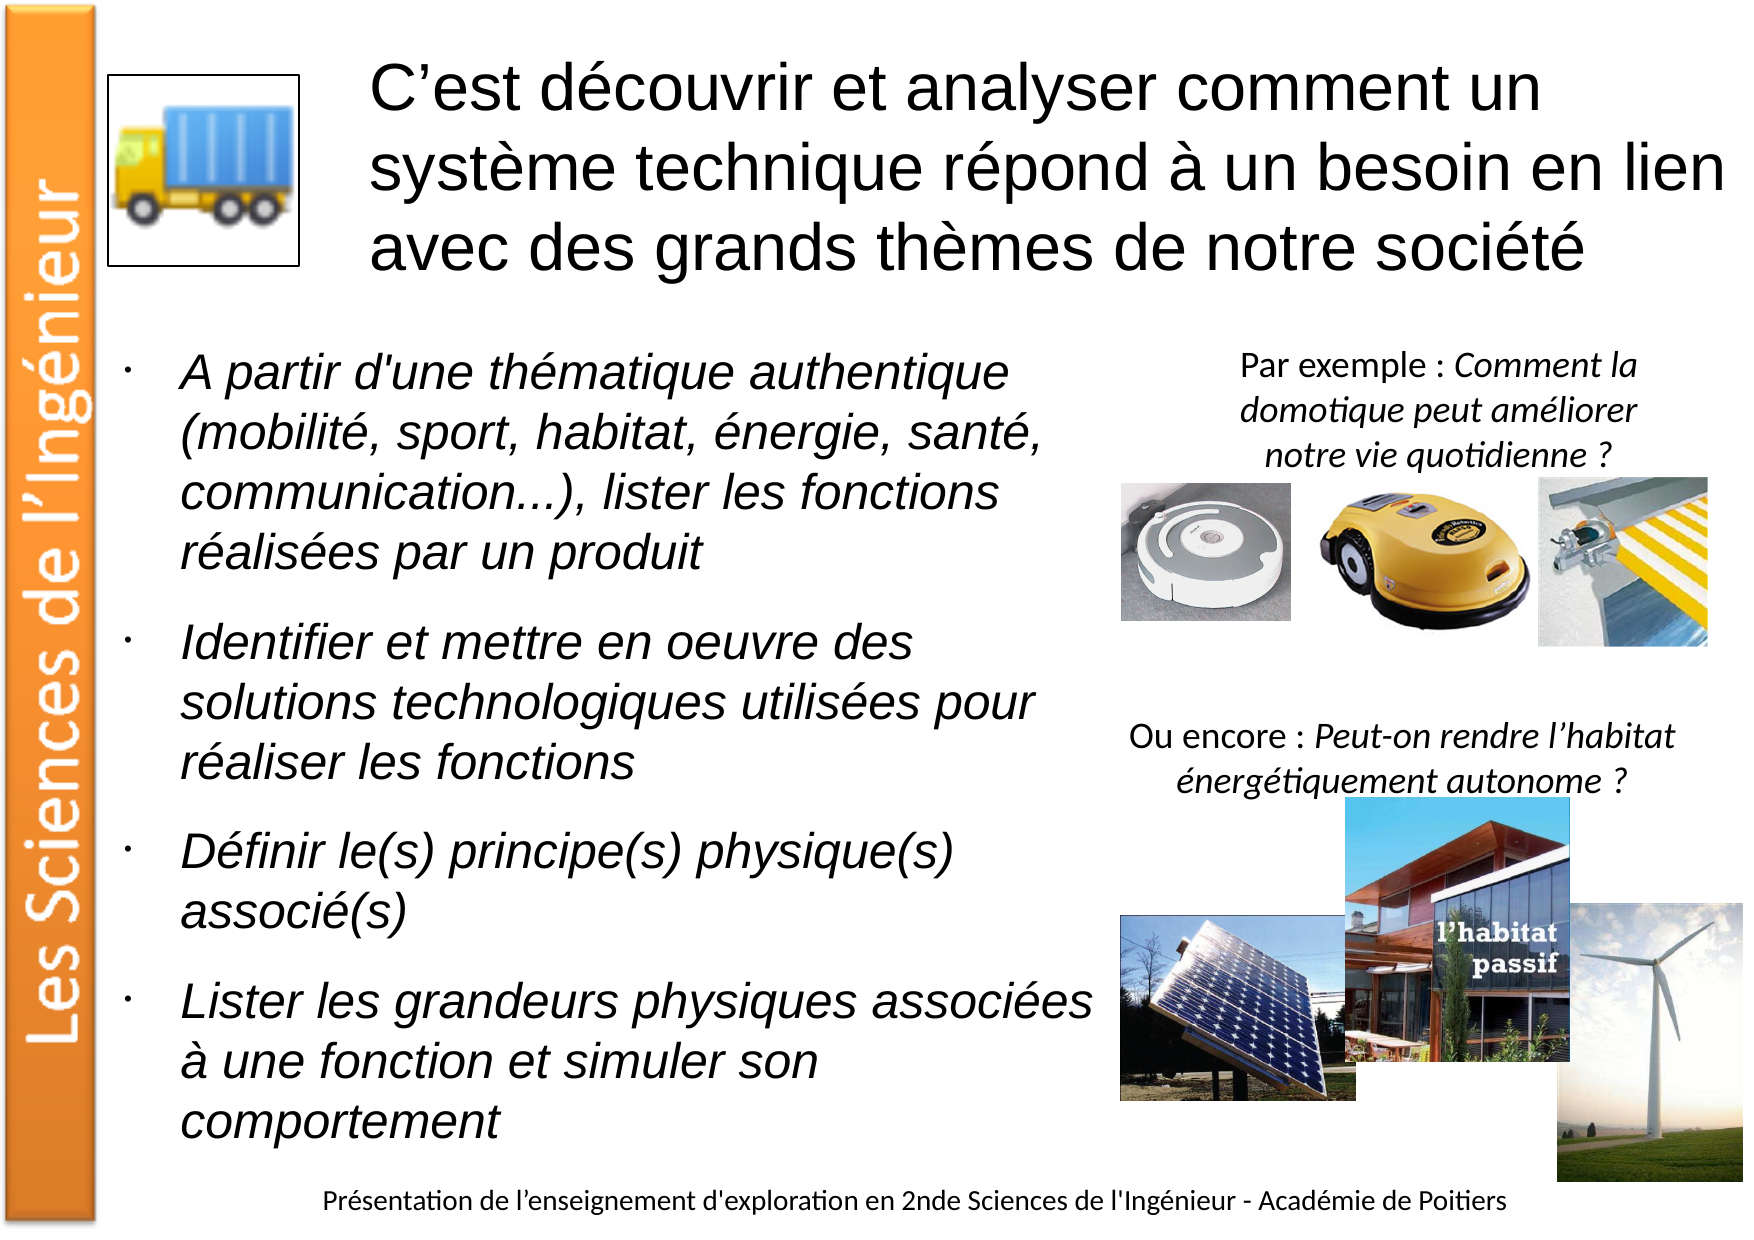

# C’est découvrir et analyser comment un système technique répond à un besoin en lien avec des grands thèmes de notre société
Par exemple : Comment la domotique peut améliorer notre vie quotidienne ?
A partir d'une thématique authentique (mobilité, sport, habitat, énergie, santé, communication...), lister les fonctions réalisées par un produit
Identifier et mettre en oeuvre des solutions technologiques utilisées pour réaliser les fonctions
Définir le(s) principe(s) physique(s) associé(s)
Lister les grandeurs physiques associées à une fonction et simuler son comportement
Ou encore : Peut-on rendre l’habitat énergétiquement autonome ?
Présentation de l’enseignement d'exploration en 2nde Sciences de l'Ingénieur - Académie de Poitiers